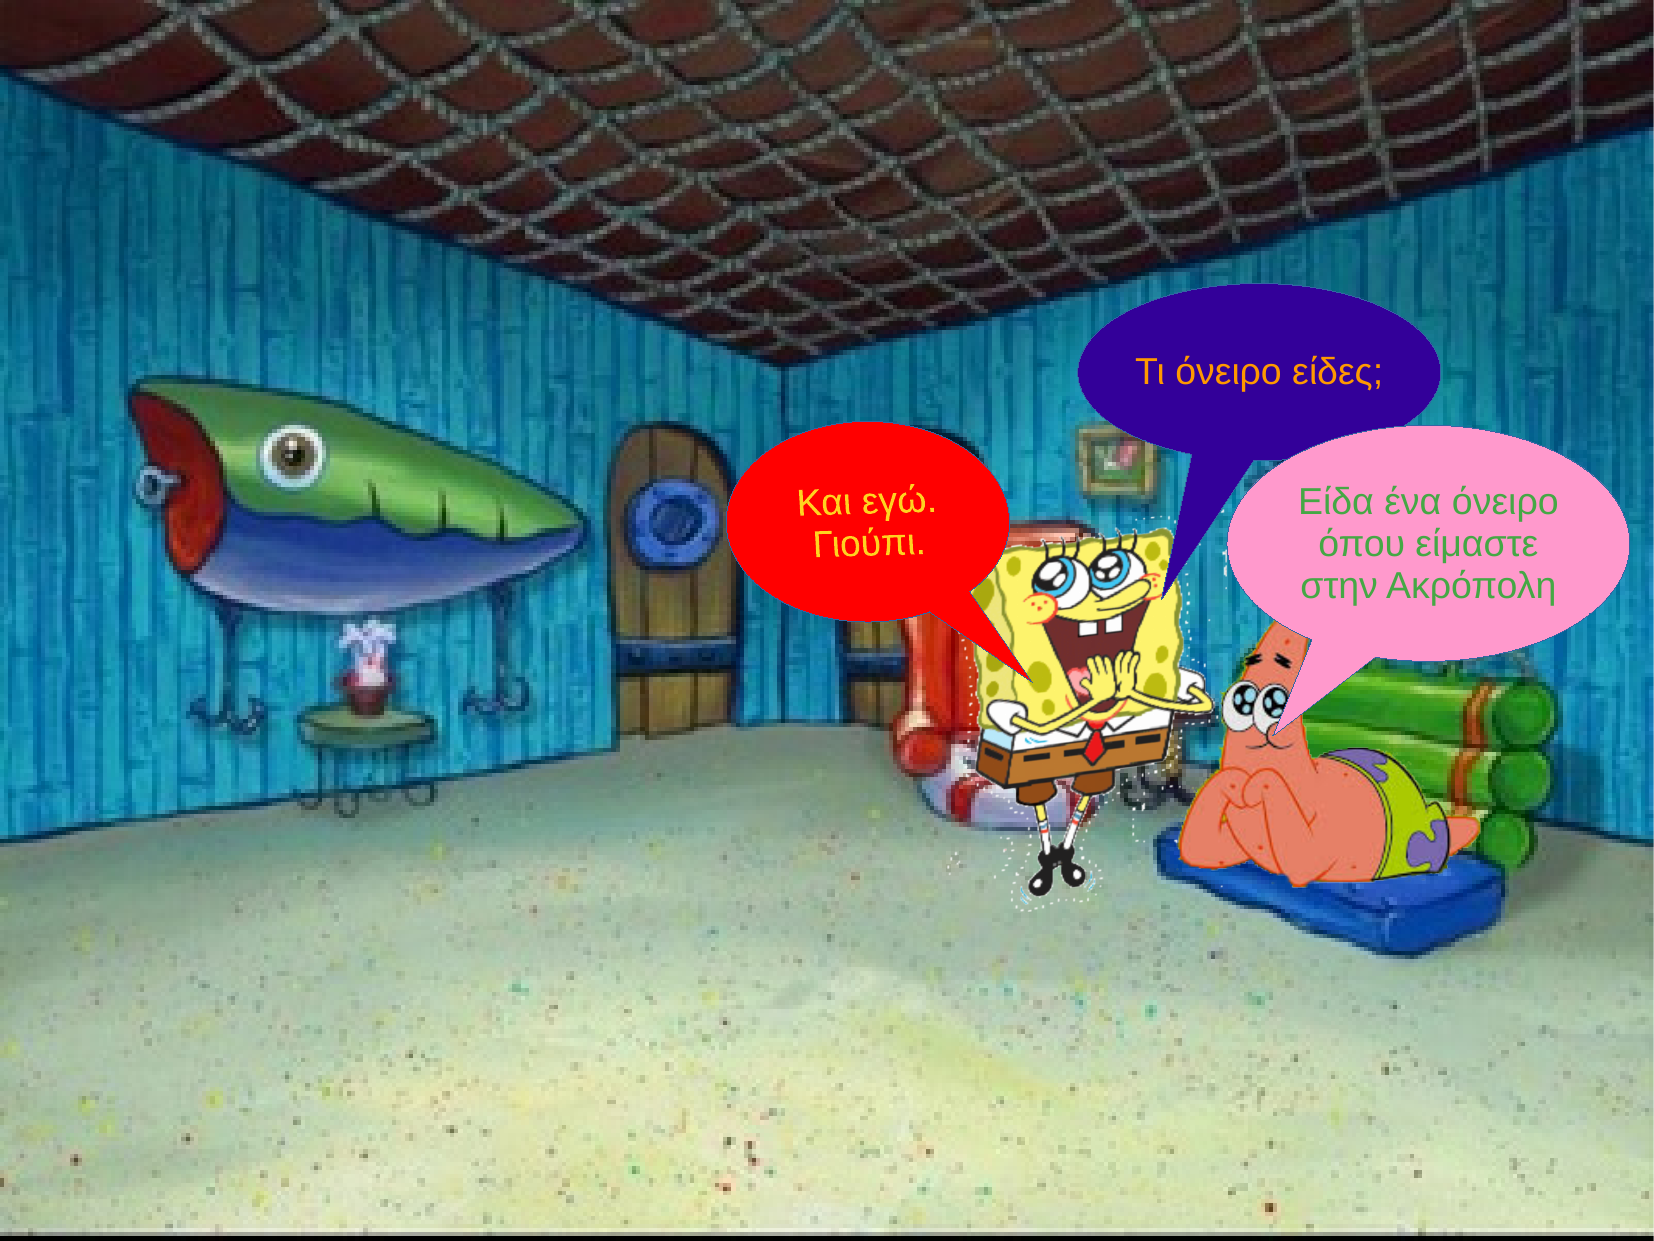

Τι όνειρο είδες;
Και εγώ.
Γιούπι.
Είδα ένα όνειρο
όπου είμαστε
στην Ακρόπολη